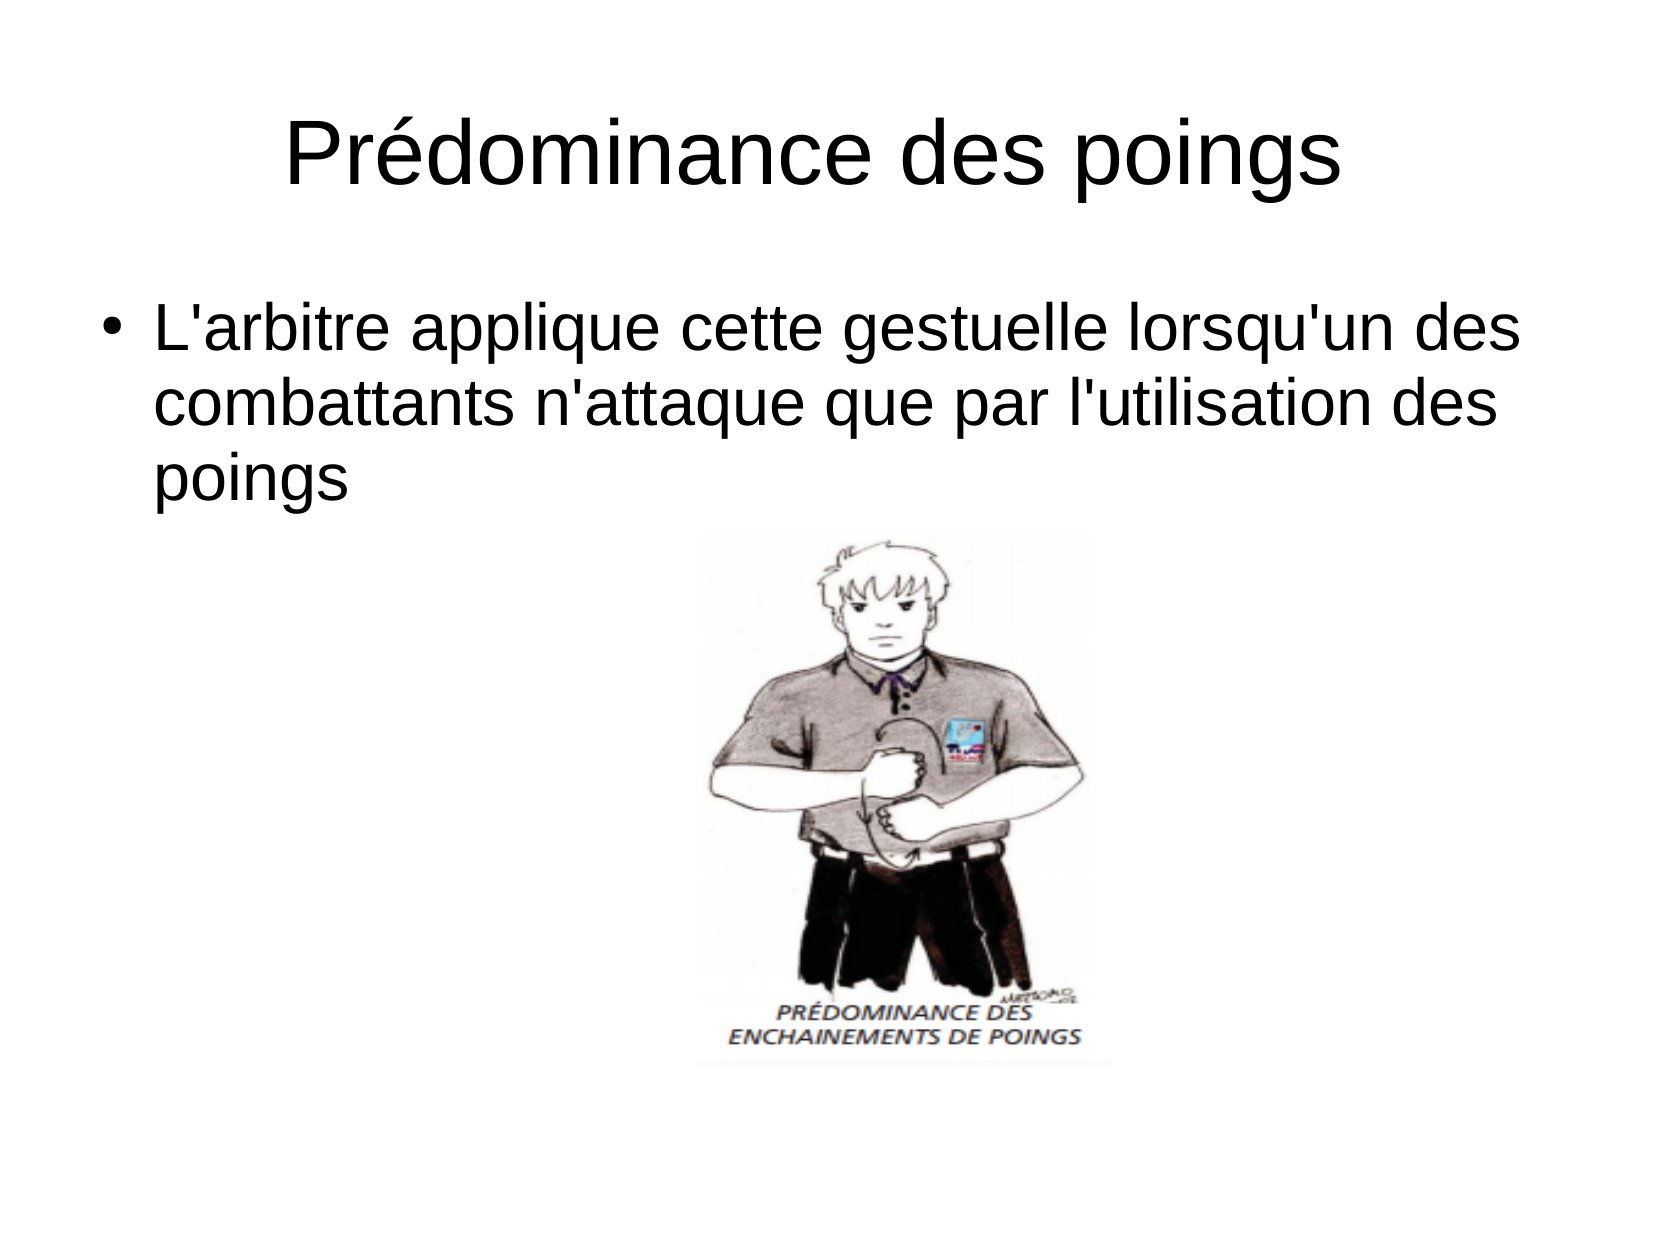

# Prédominance des poings
L'arbitre applique cette gestuelle lorsqu'un des combattants n'attaque que par l'utilisation des poings